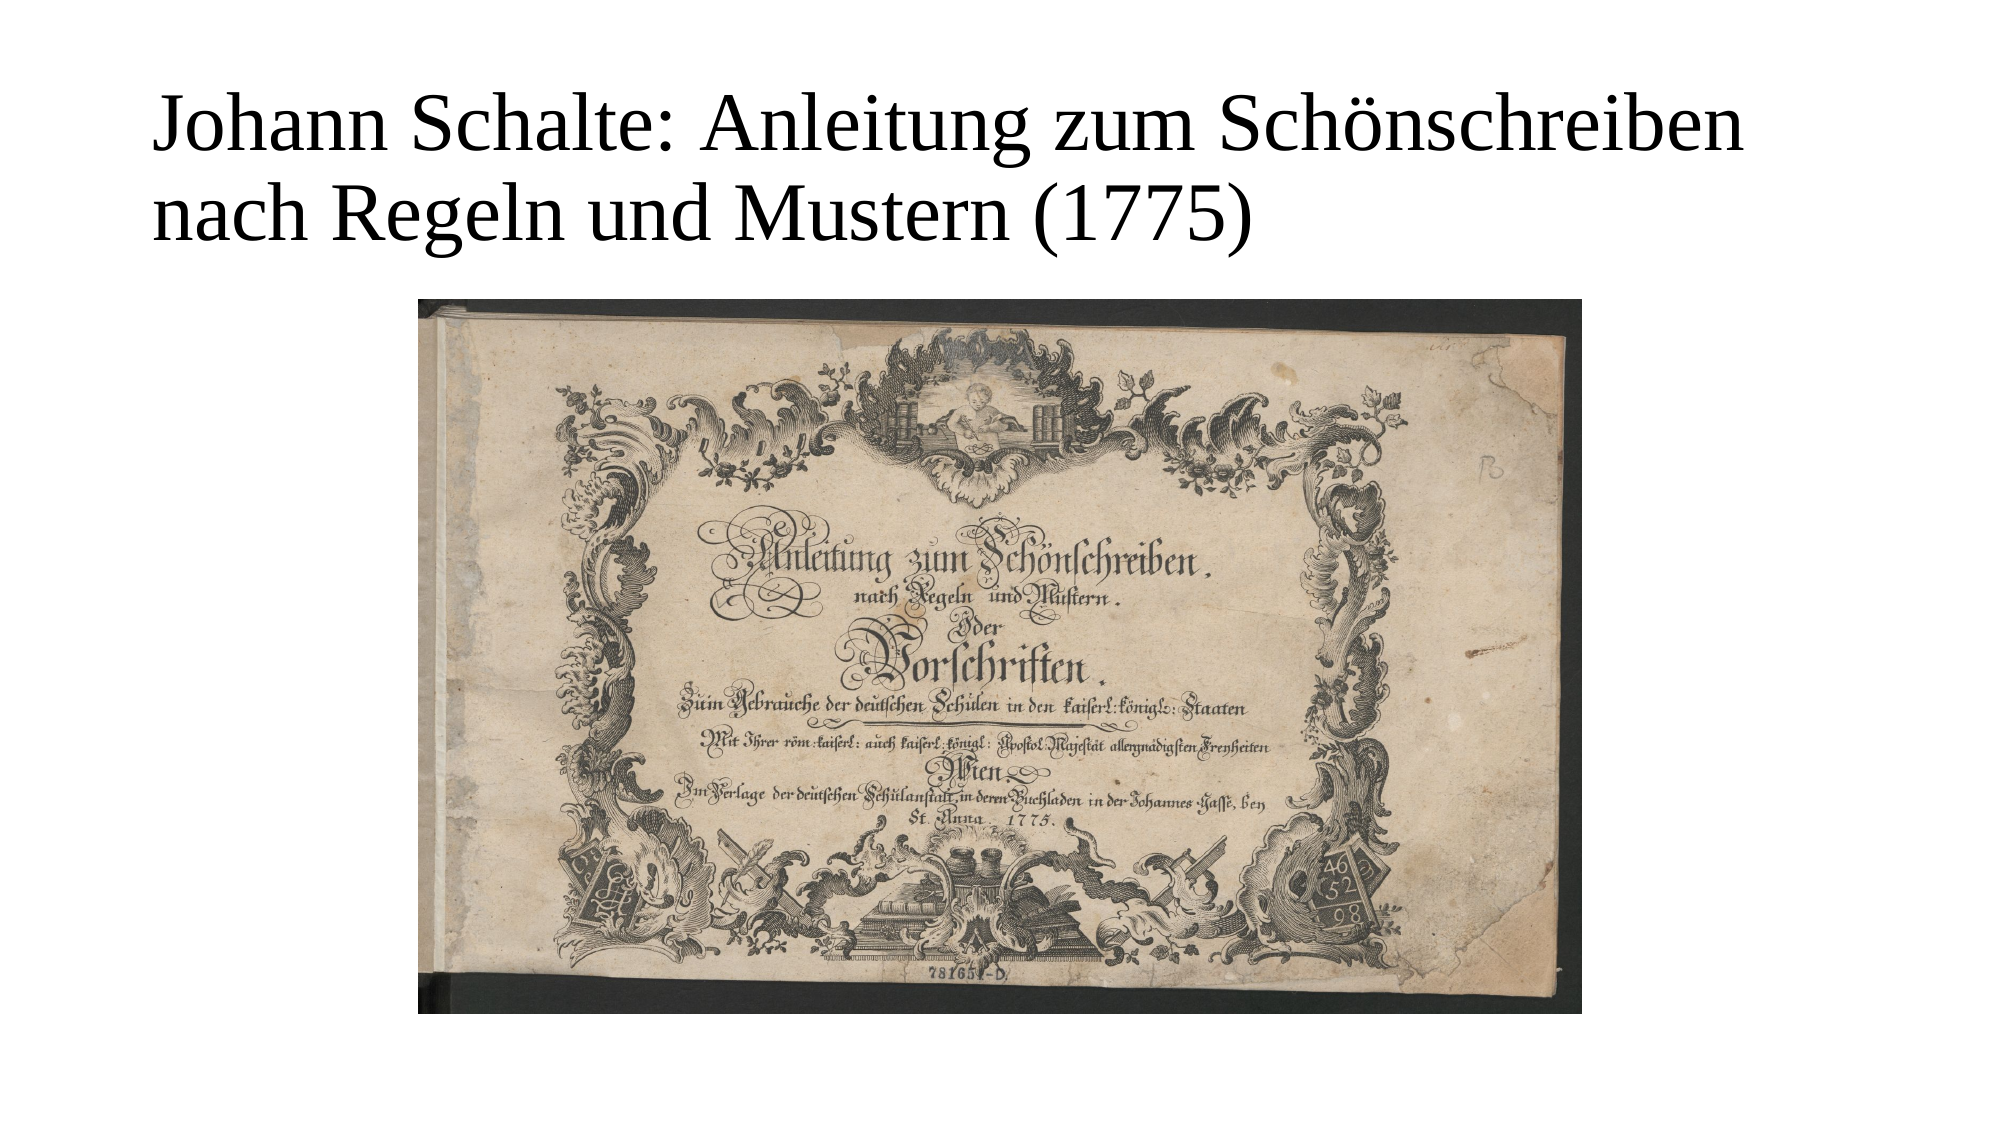

# Johann Schalte: Anleitung zum Schönschreiben nach Regeln und Mustern (1775)